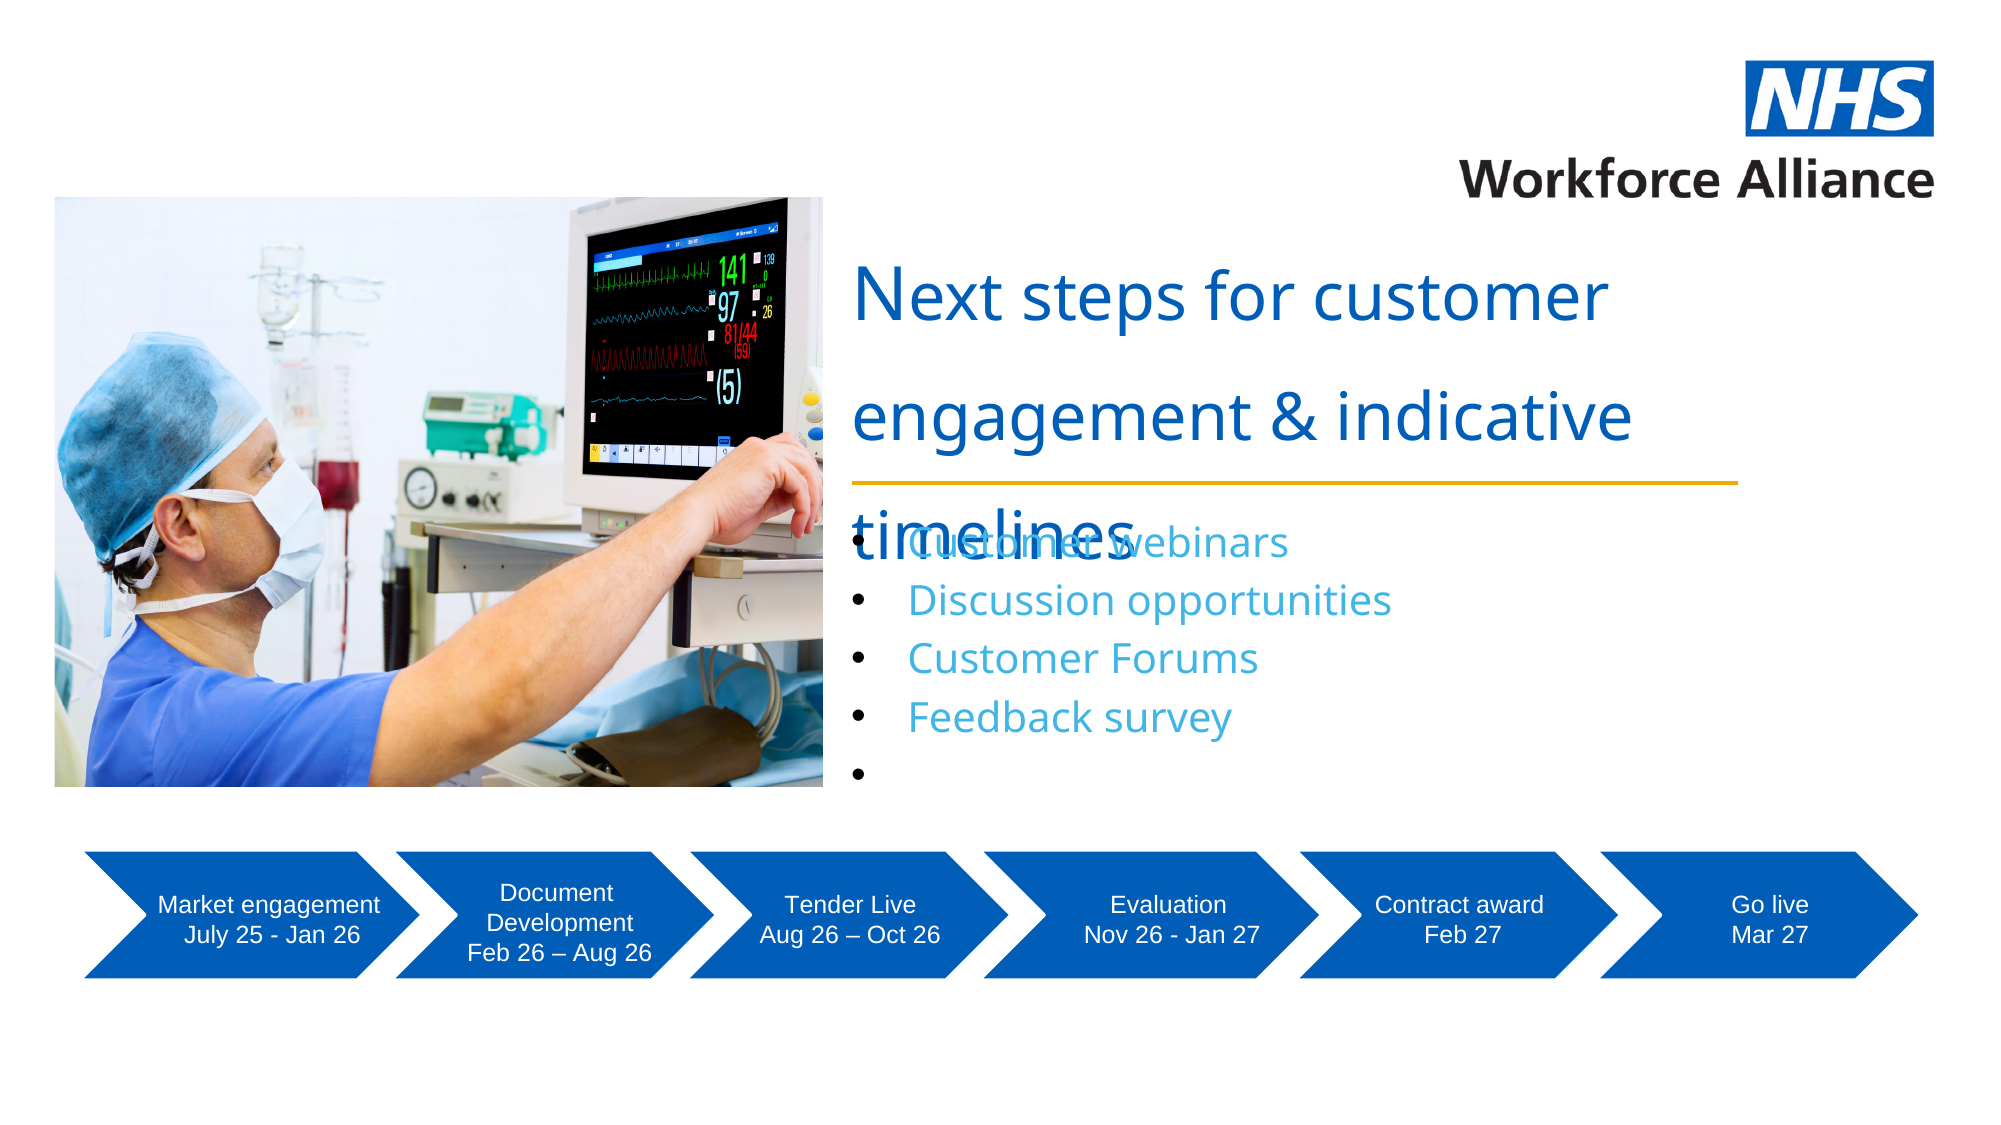

Next steps for customer engagement & indicative timelines
Customer webinars
Discussion opportunities
Customer Forums
Feedback survey
Document
Development​
Feb 26 – Aug 26​
Market engagement ​
July 25 - Jan 26​
Tender Live​
Aug 26 – Oct 26​
Evaluation
Nov 26 - Jan 27
Contract award
Feb 27
Go live
Mar 27